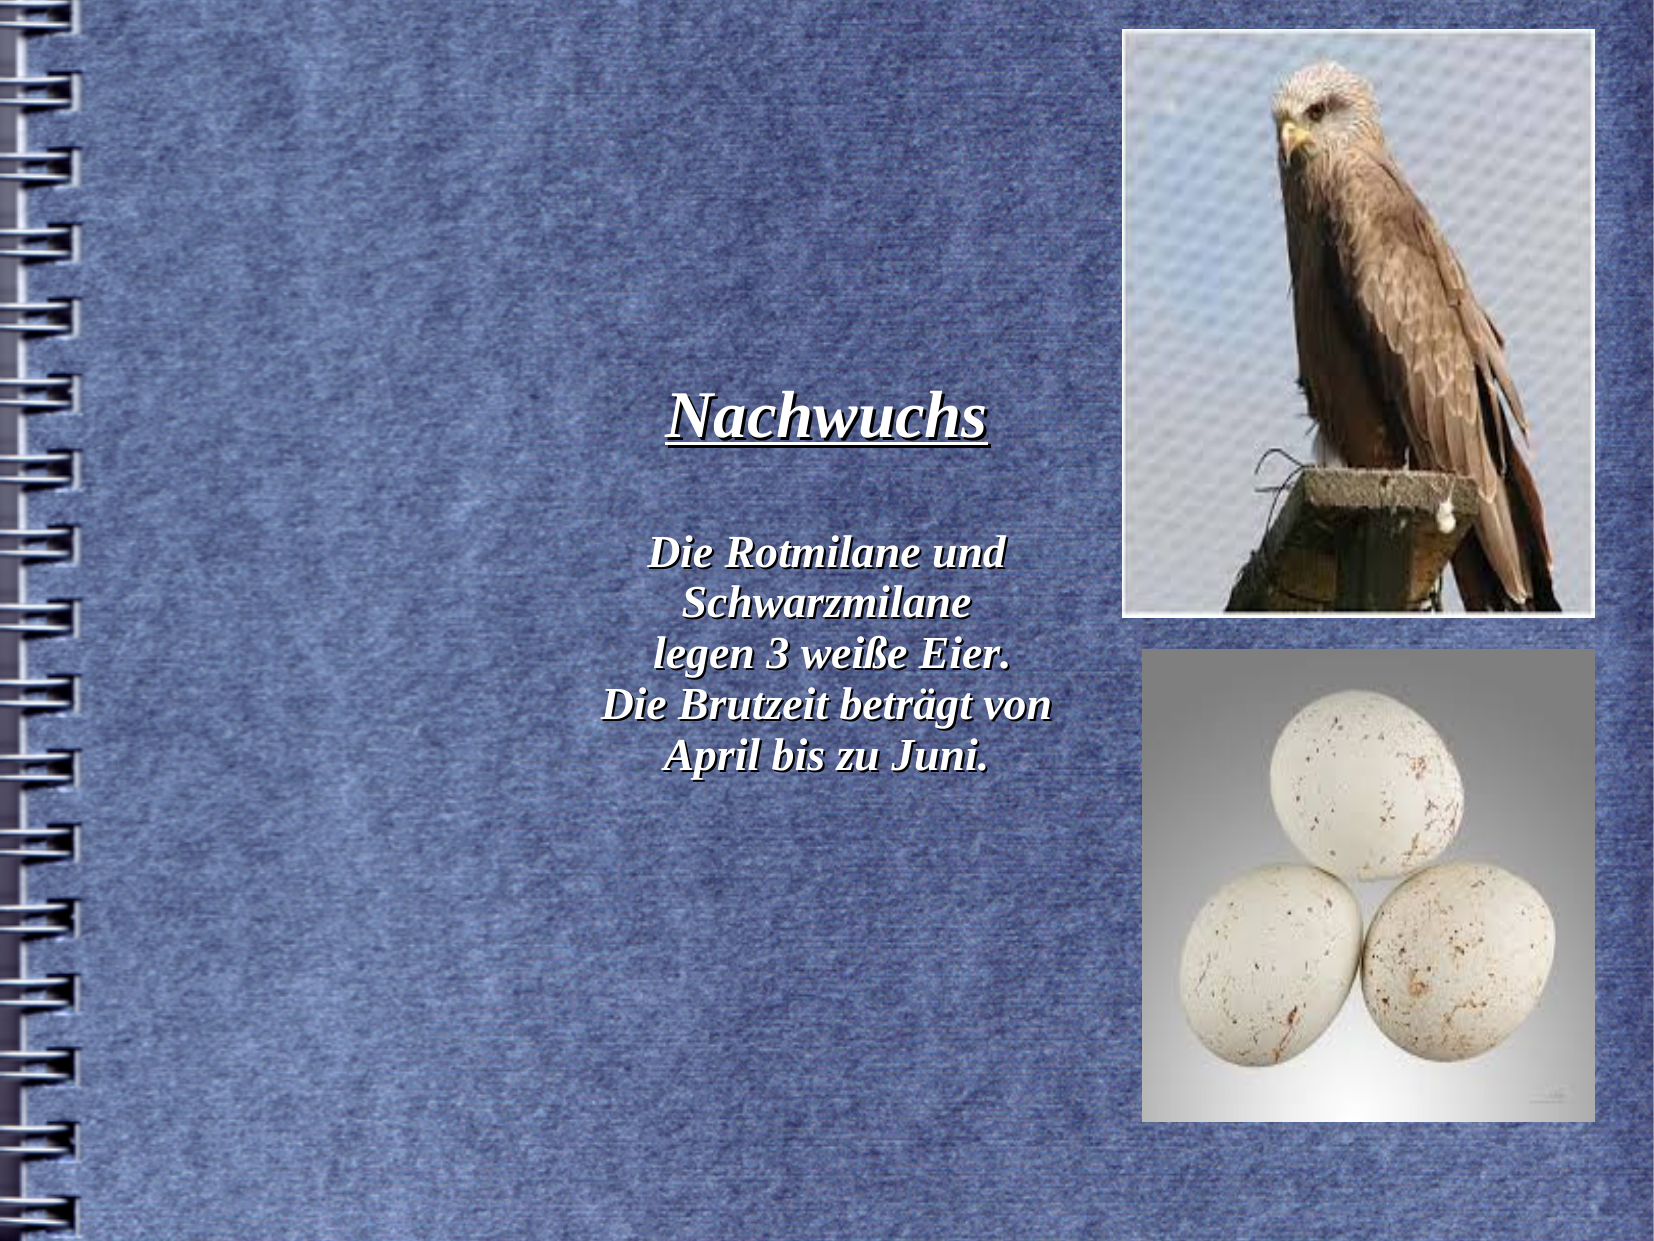

# Nachwuchs
Die Rotmilane und
Schwarzmilane
 legen 3 weiße Eier.
Die Brutzeit beträgt von
April bis zu Juni.